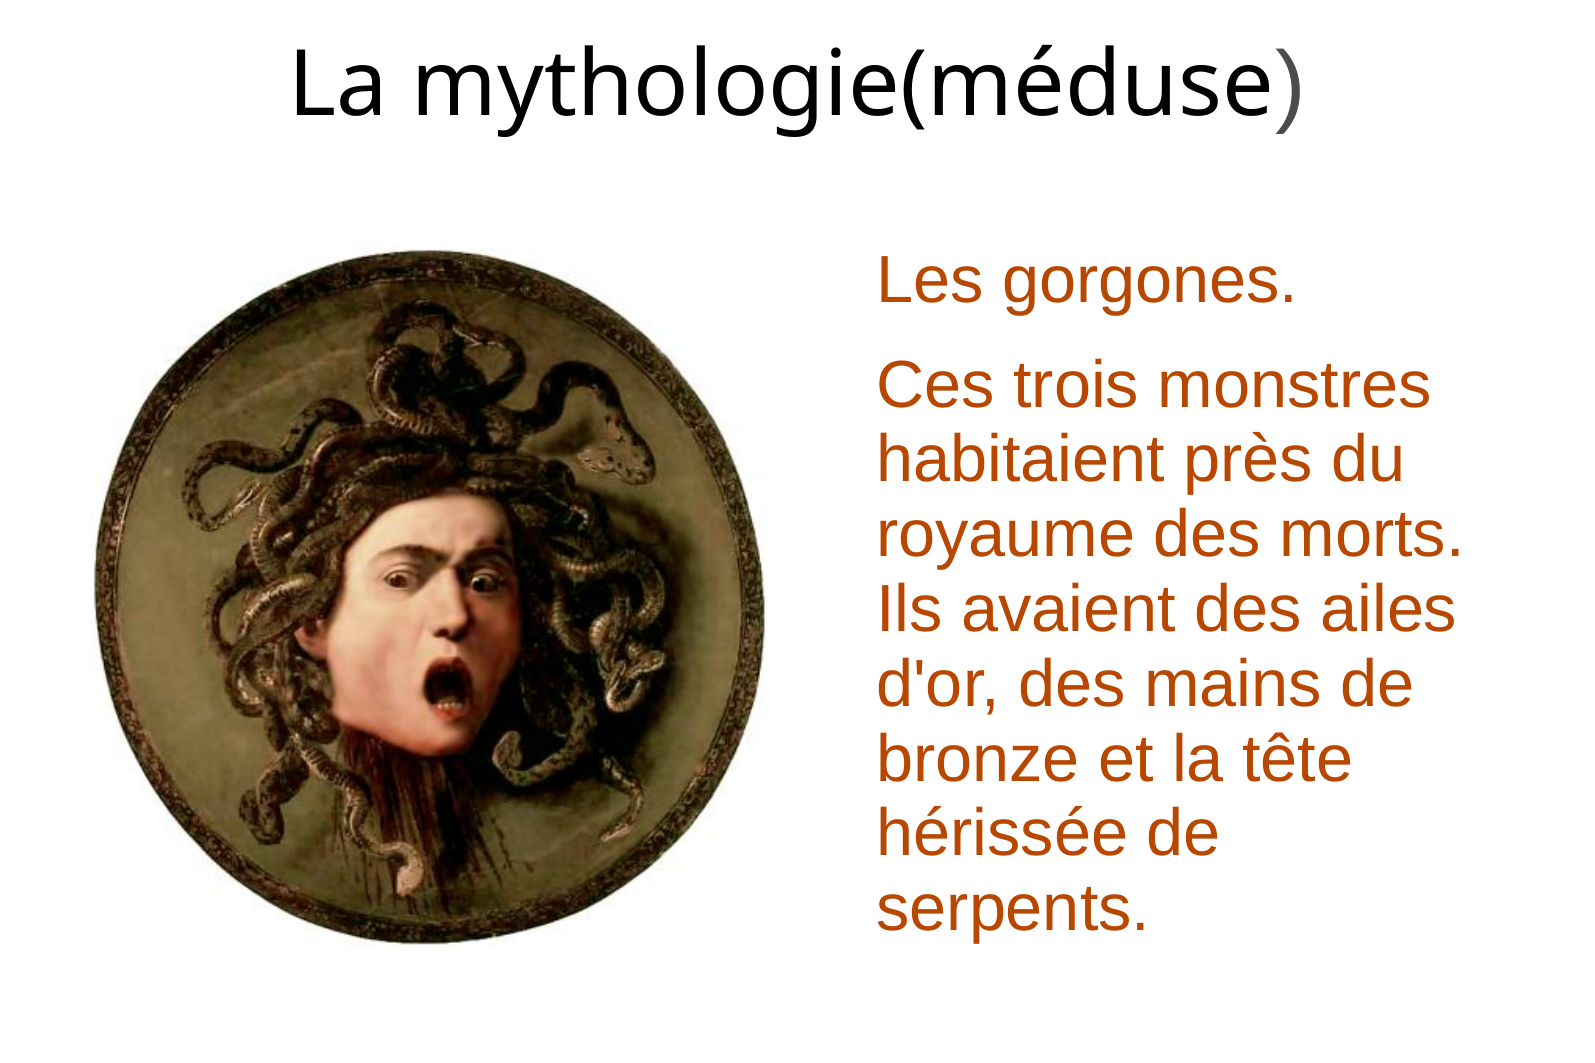

# La mythologie(méduse)
Les gorgones.
Ces trois monstres habitaient près du royaume des morts. Ils avaient des ailes d'or, des mains de bronze et la tête hérissée de serpents.